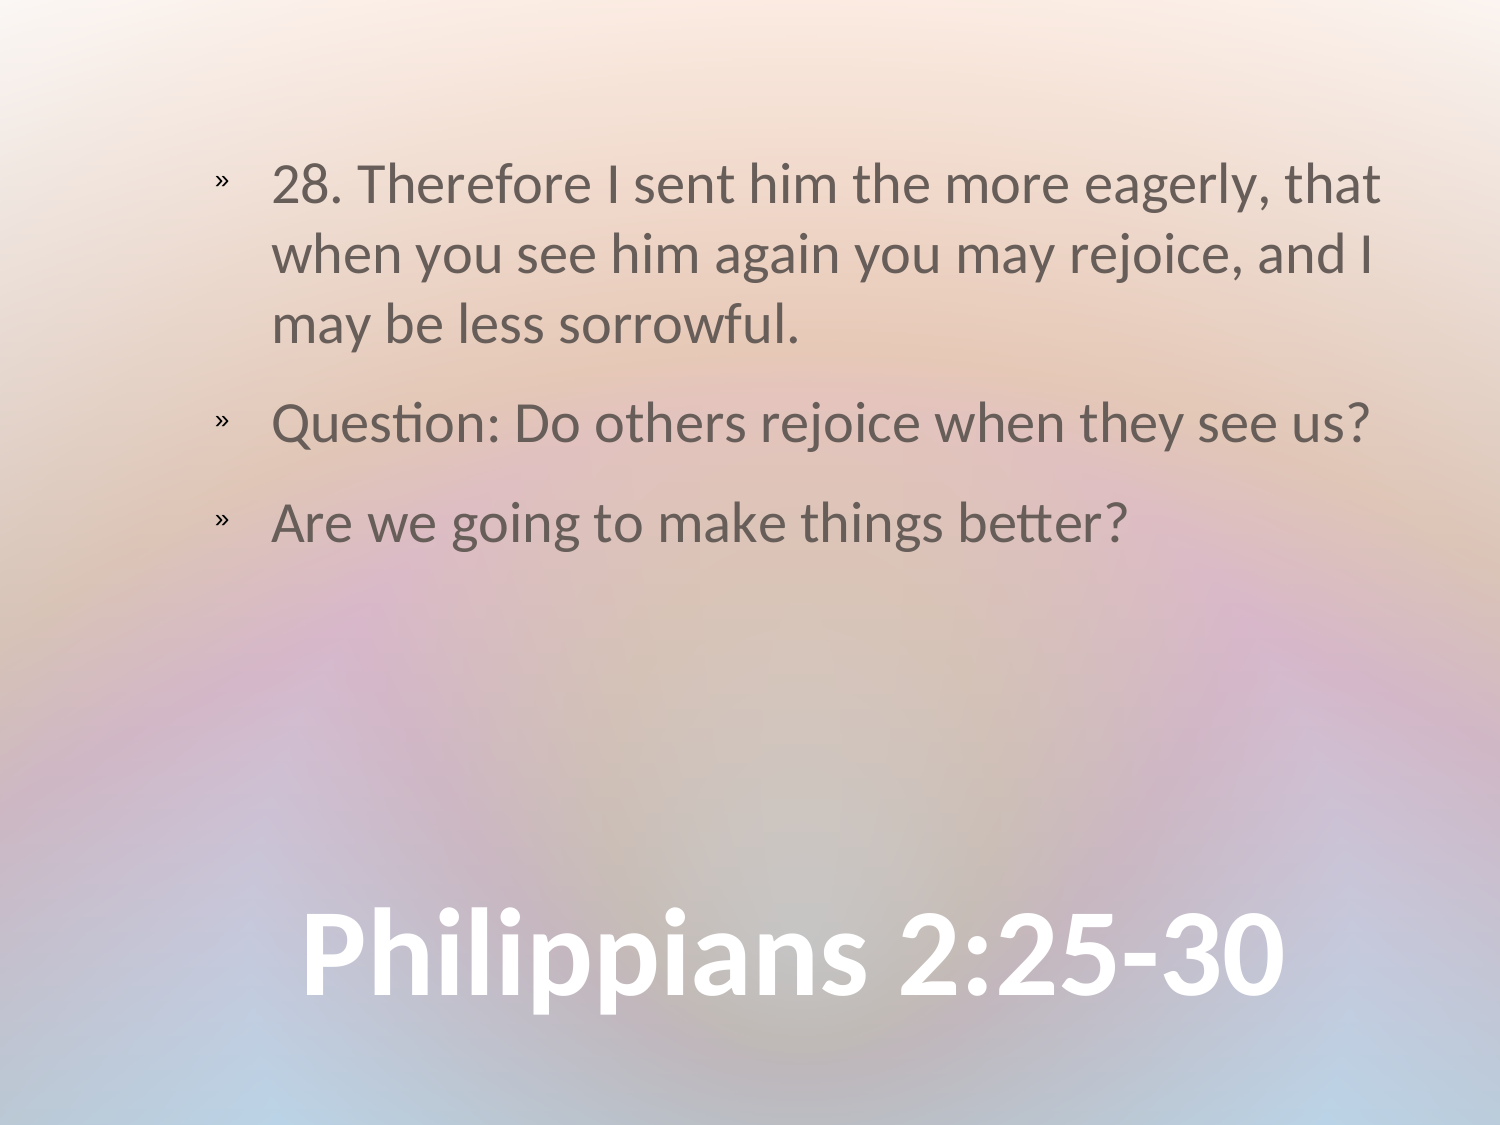

28. Therefore I sent him the more eagerly, that when you see him again you may rejoice, and I may be less sorrowful.
Question: Do others rejoice when they see us?
Are we going to make things better?
# Philippians 2:25-30